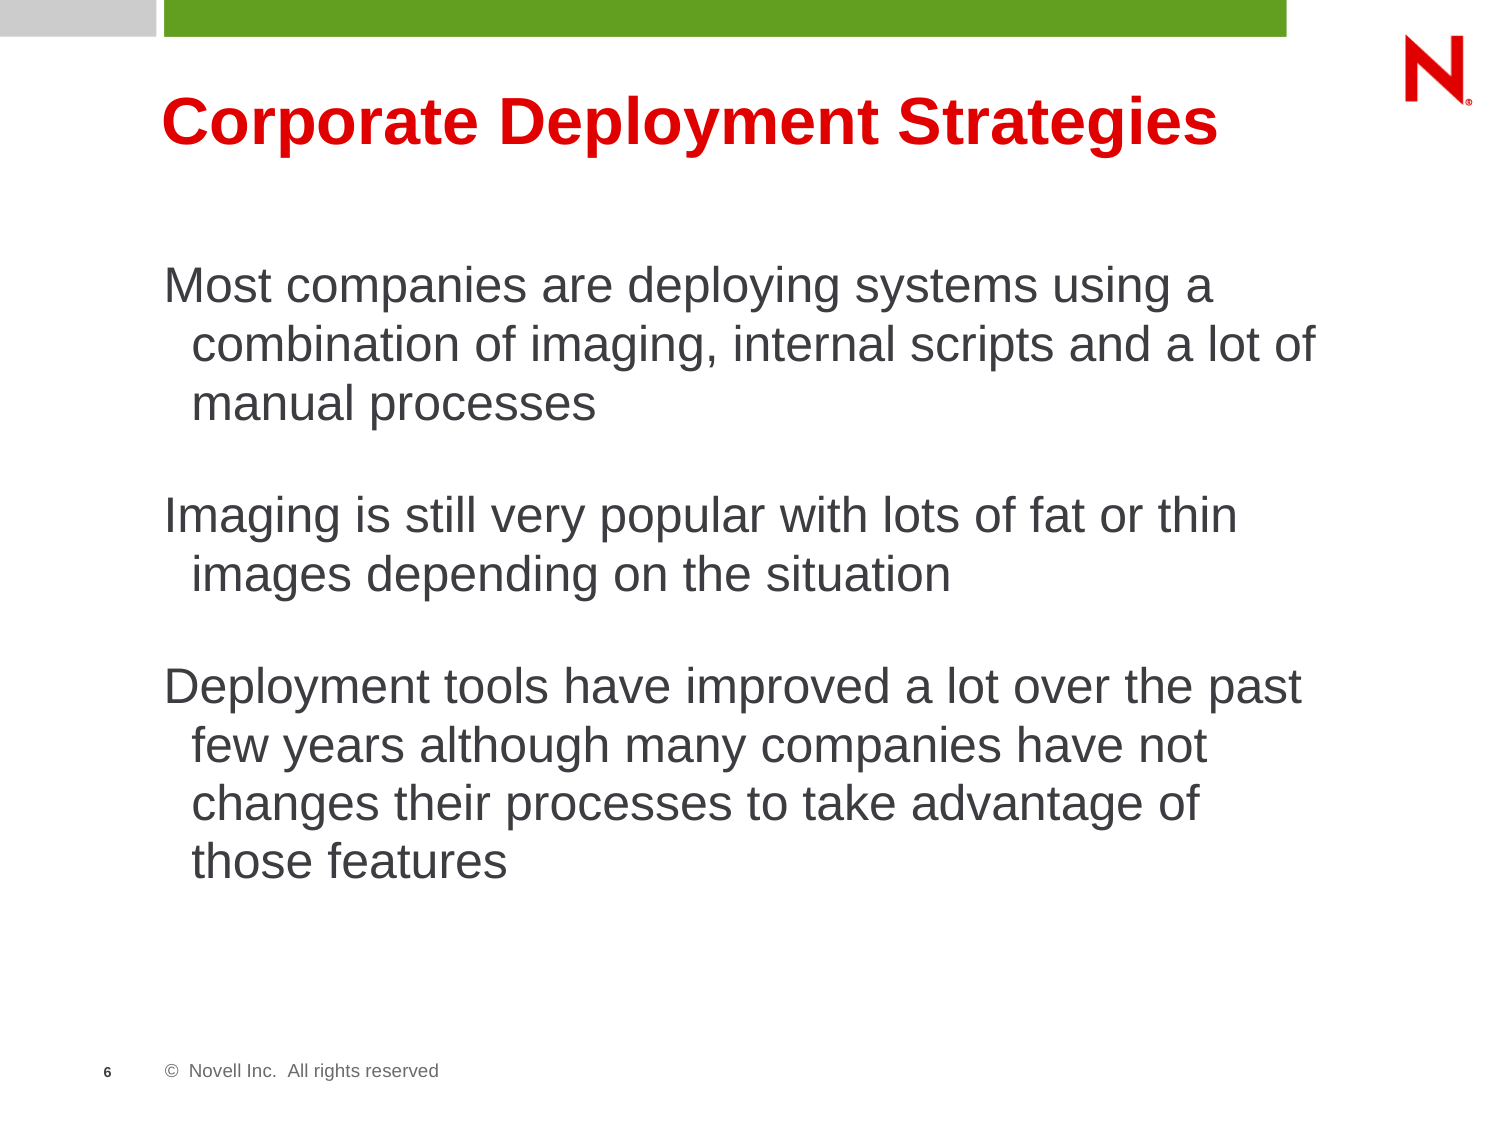

# Corporate Deployment Strategies
Most companies are deploying systems using a combination of imaging, internal scripts and a lot of manual processes
Imaging is still very popular with lots of fat or thin images depending on the situation
Deployment tools have improved a lot over the past few years although many companies have not changes their processes to take advantage of those features